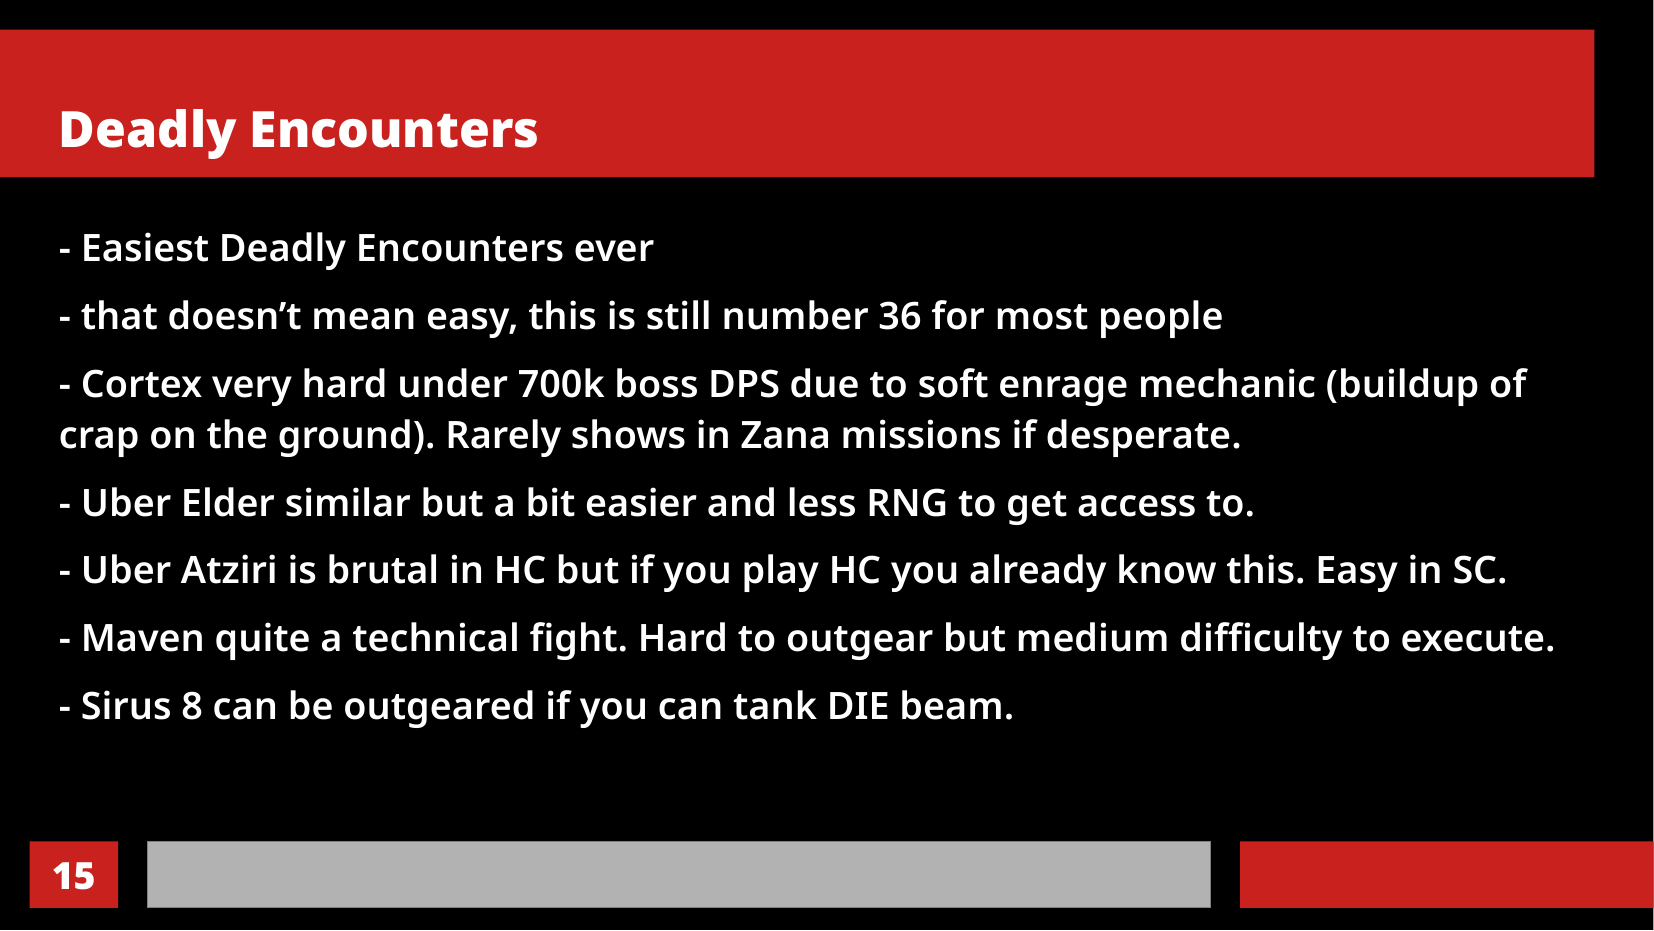

# Deadly Encounters
- Easiest Deadly Encounters ever
- that doesn’t mean easy, this is still number 36 for most people
- Cortex very hard under 700k boss DPS due to soft enrage mechanic (buildup of crap on the ground). Rarely shows in Zana missions if desperate.
- Uber Elder similar but a bit easier and less RNG to get access to.
- Uber Atziri is brutal in HC but if you play HC you already know this. Easy in SC.
- Maven quite a technical fight. Hard to outgear but medium difficulty to execute.
- Sirus 8 can be outgeared if you can tank DIE beam.
15